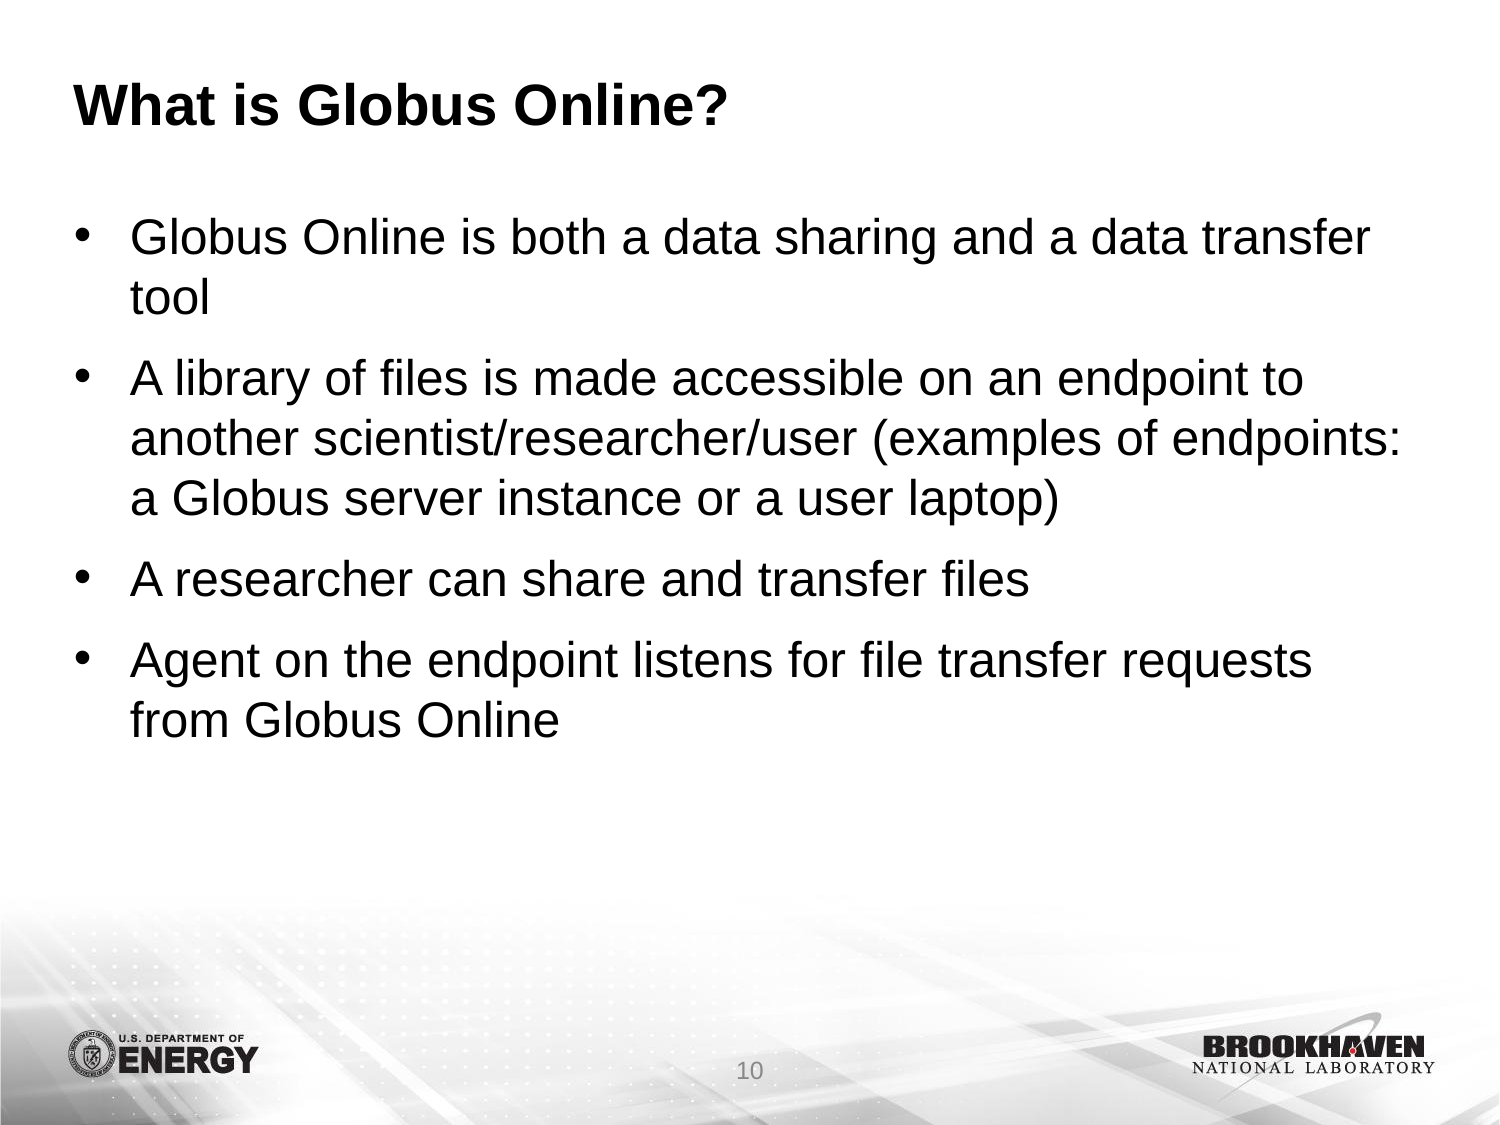

What is Globus Online?
Globus Online is both a data sharing and a data transfer tool
A library of files is made accessible on an endpoint to another scientist/researcher/user (examples of endpoints: a Globus server instance or a user laptop)
A researcher can share and transfer files
Agent on the endpoint listens for file transfer requests from Globus Online